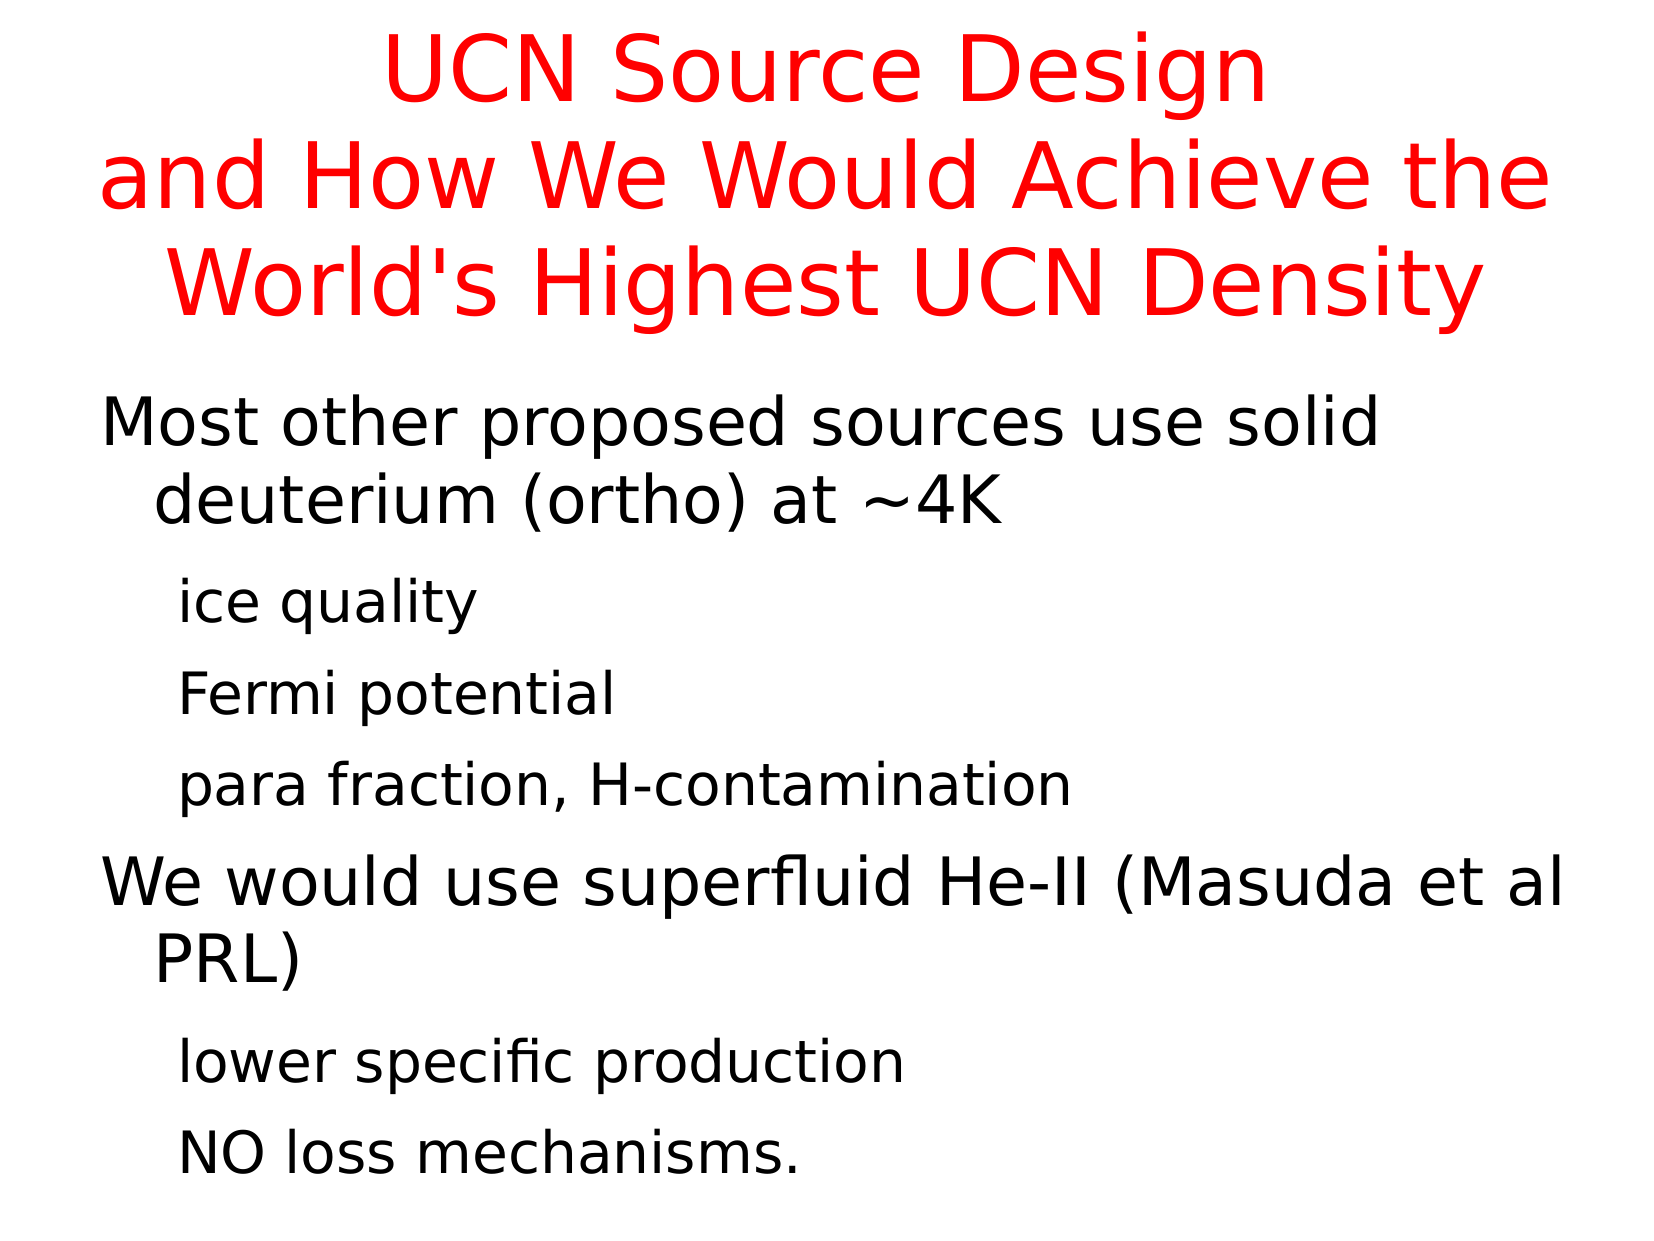

# UCN Source Design and How We Would Achieve the World's Highest UCN Density
Most other proposed sources use solid deuterium (ortho) at ~4K
ice quality
Fermi potential
para fraction, H-contamination
We would use superfluid He-II (Masuda et al PRL)
lower specific production
NO loss mechanisms.